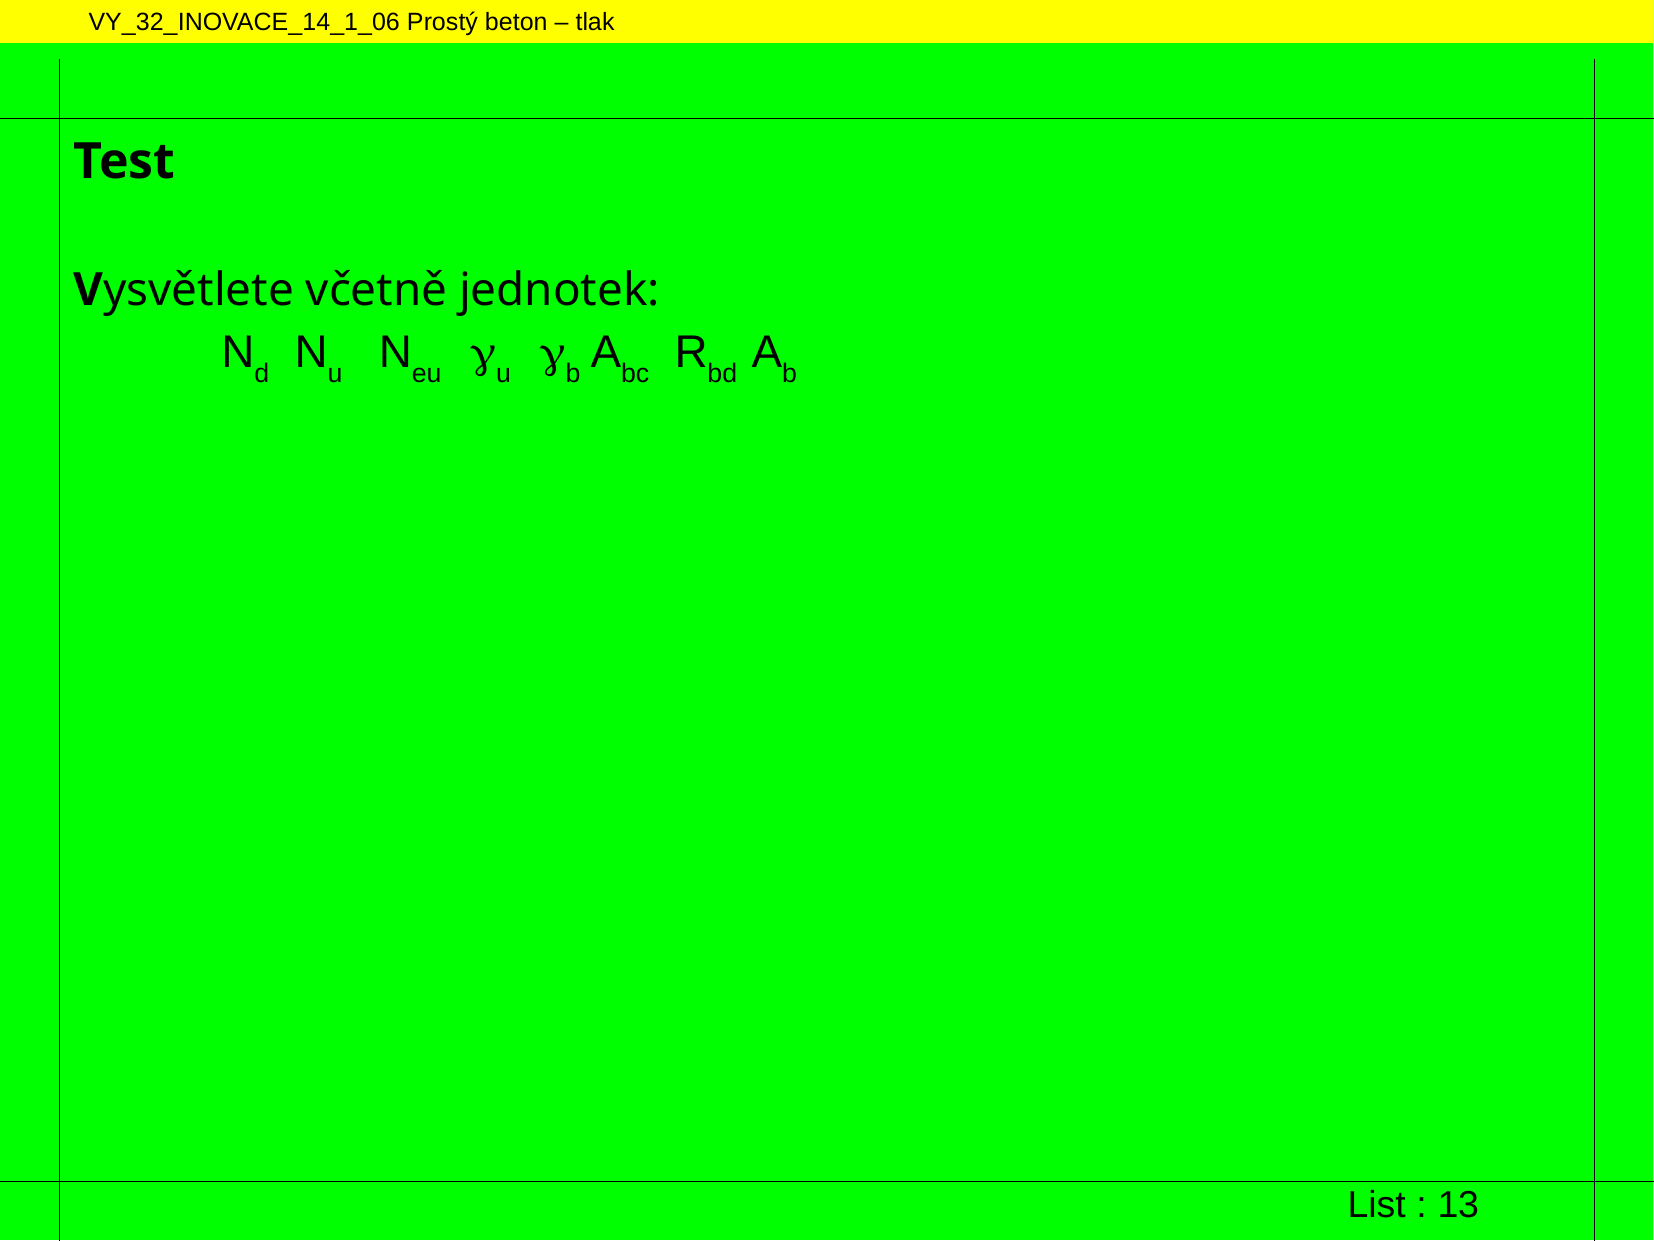

VY_32_INOVACE_14_1_06 Prostý beton – tlak
Test
Vysvětlete včetně jednotek:
		Nd Nu Neu gu gb Abc Rbd Ab
List :